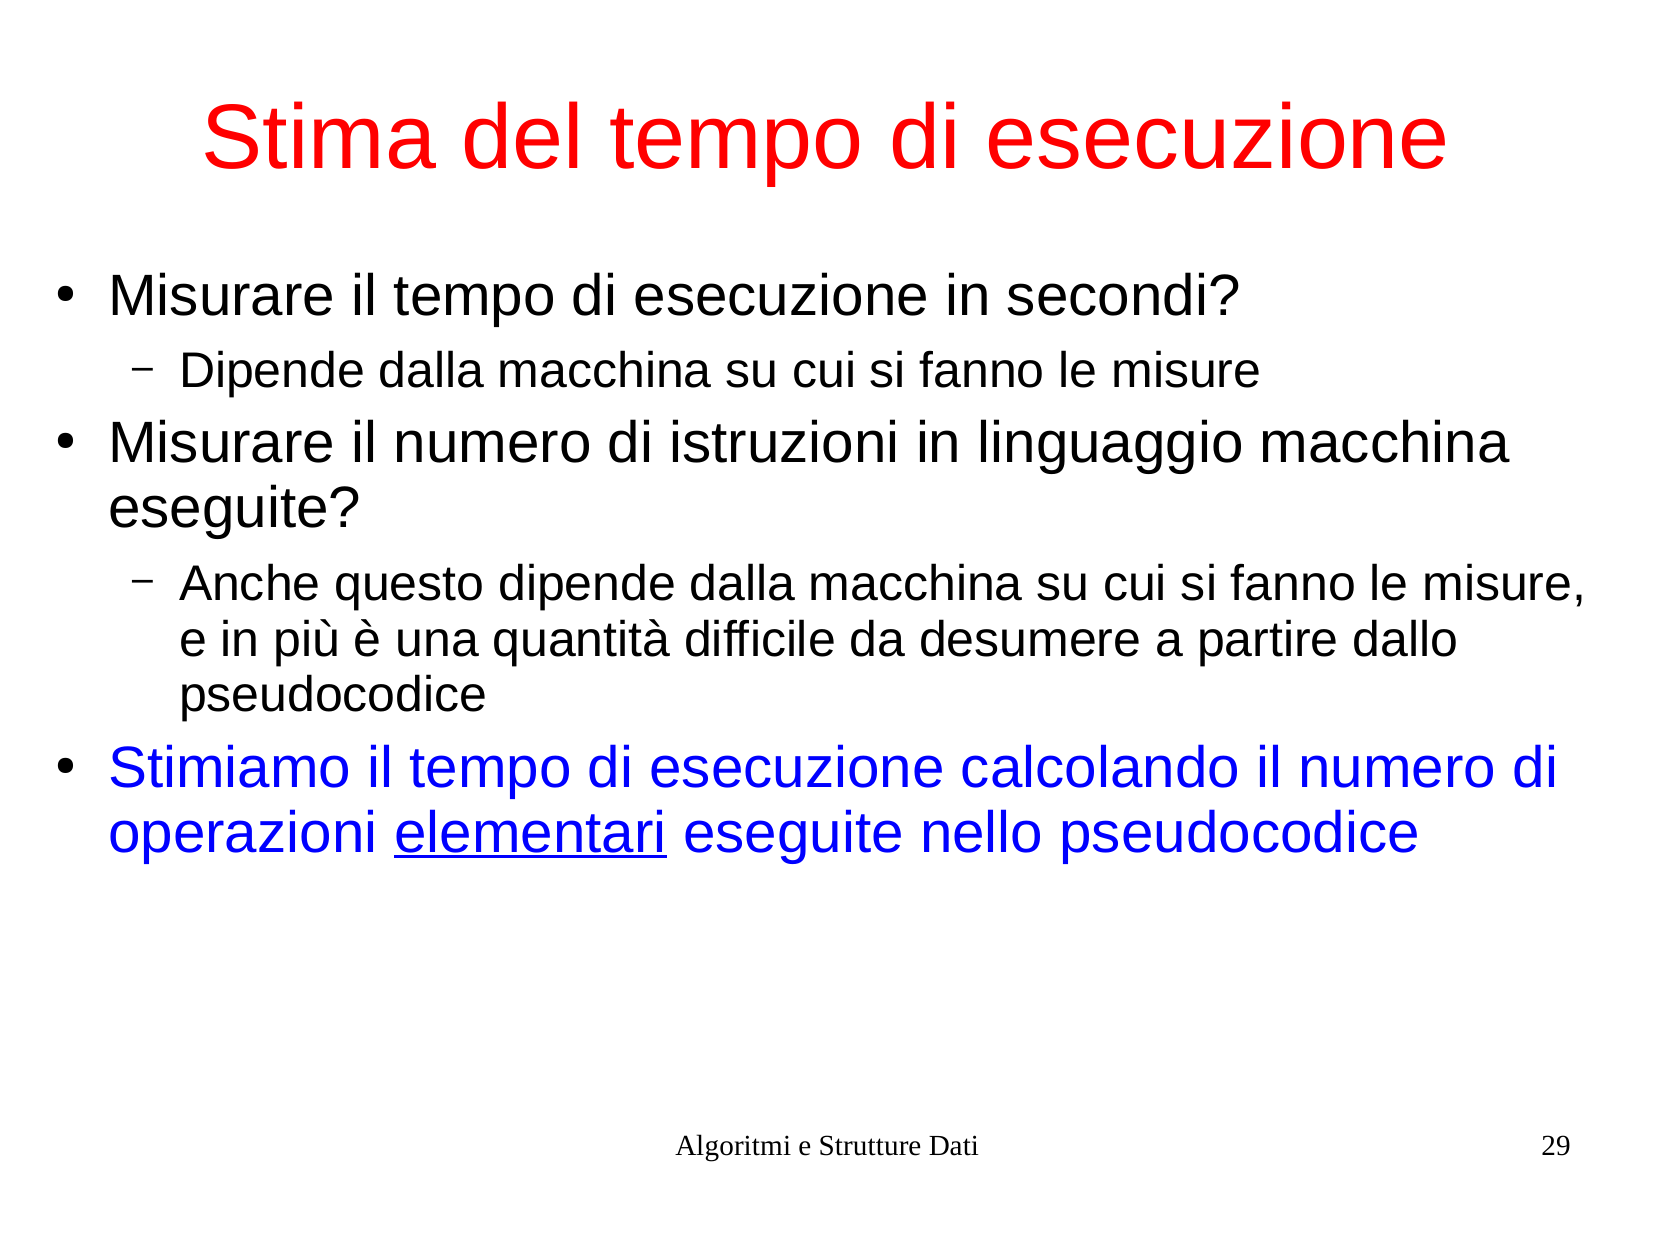

# Stima del tempo di esecuzione
Misurare il tempo di esecuzione in secondi?
Dipende dalla macchina su cui si fanno le misure
Misurare il numero di istruzioni in linguaggio macchina eseguite?
Anche questo dipende dalla macchina su cui si fanno le misure, e in più è una quantità difficile da desumere a partire dallo pseudocodice
Stimiamo il tempo di esecuzione calcolando il numero di operazioni elementari eseguite nello pseudocodice
Algoritmi e Strutture Dati
29